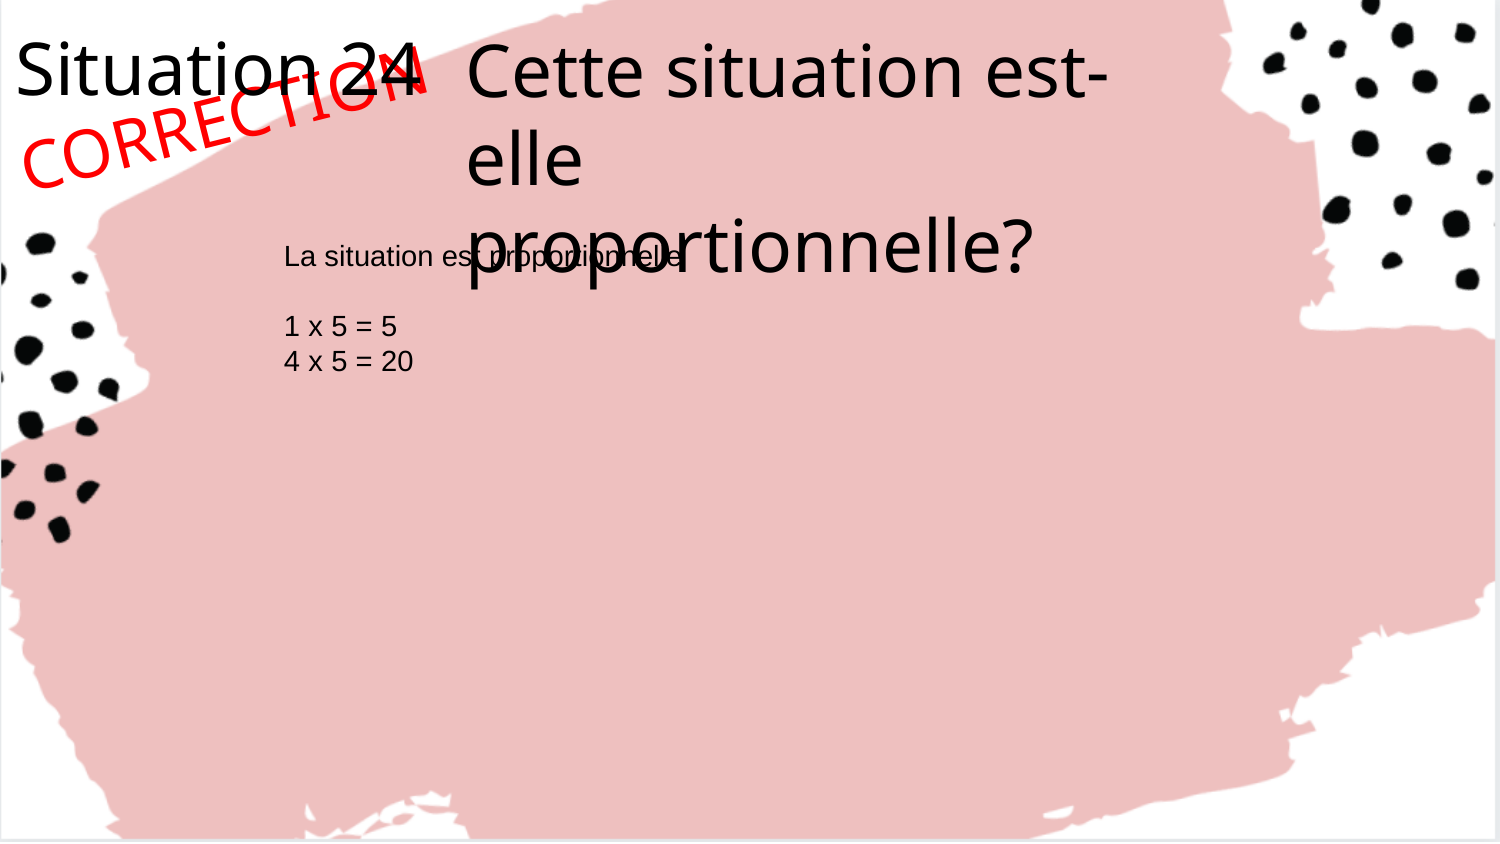

Situation 24
Cette situation est-elle proportionnelle?
CORRECTION
La situation est proportionnelle
1 x 5 = 5
4 x 5 = 20